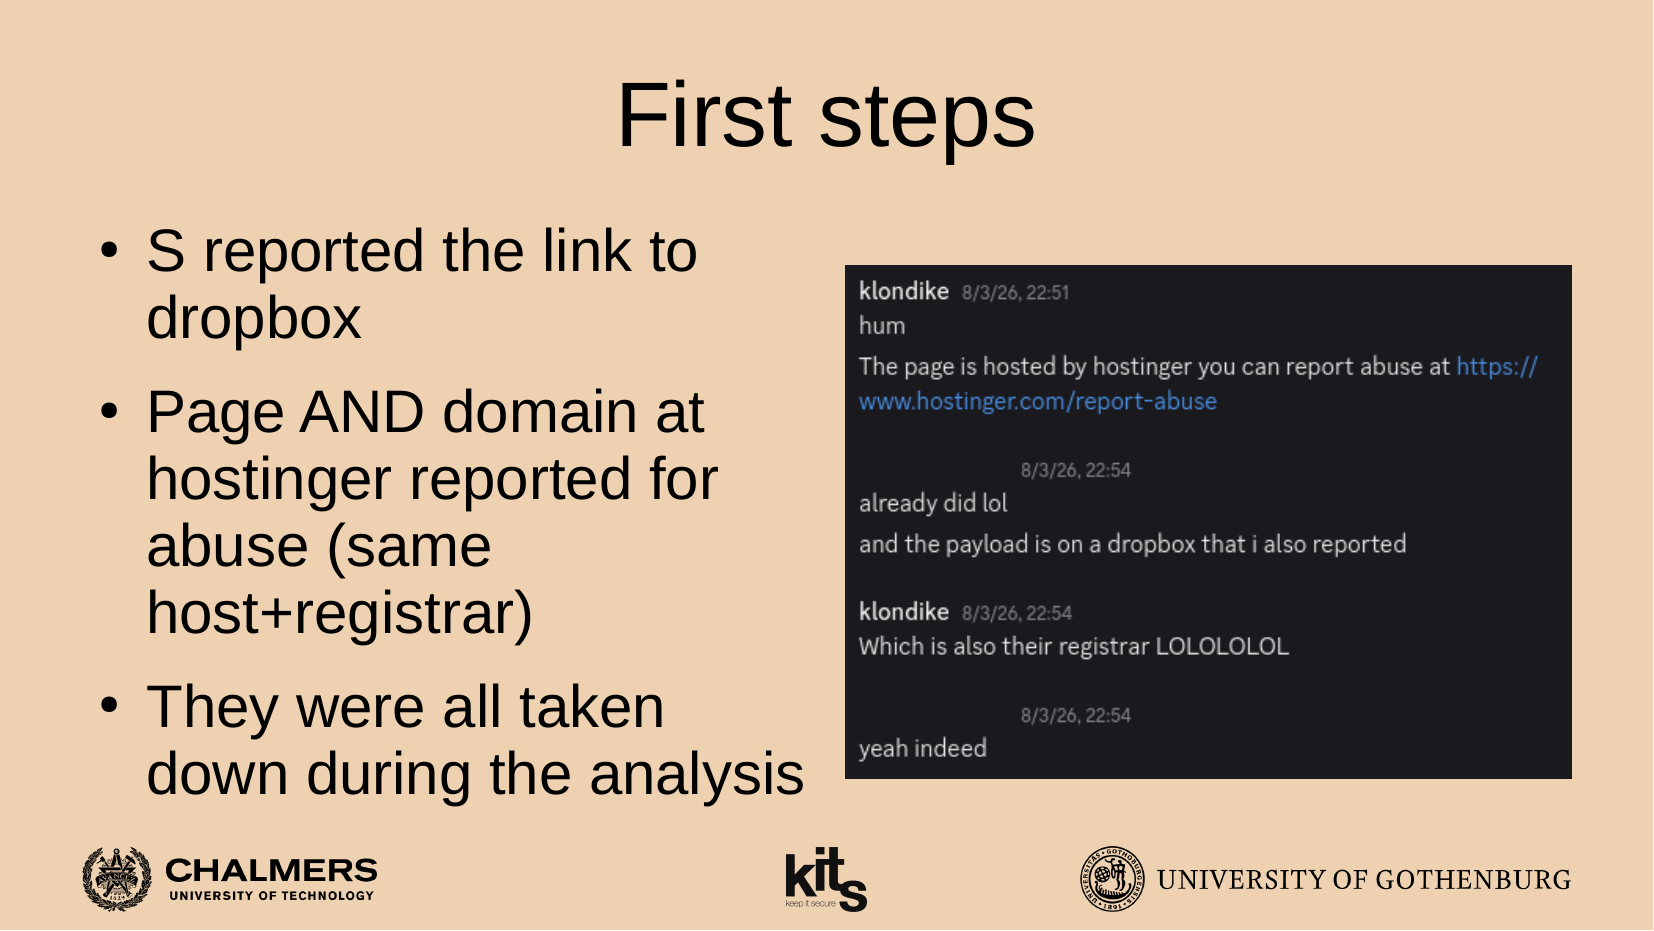

# First steps
S reported the link to dropbox
Page AND domain at hostinger reported for abuse (same host+registrar)
They were all taken down during the analysis